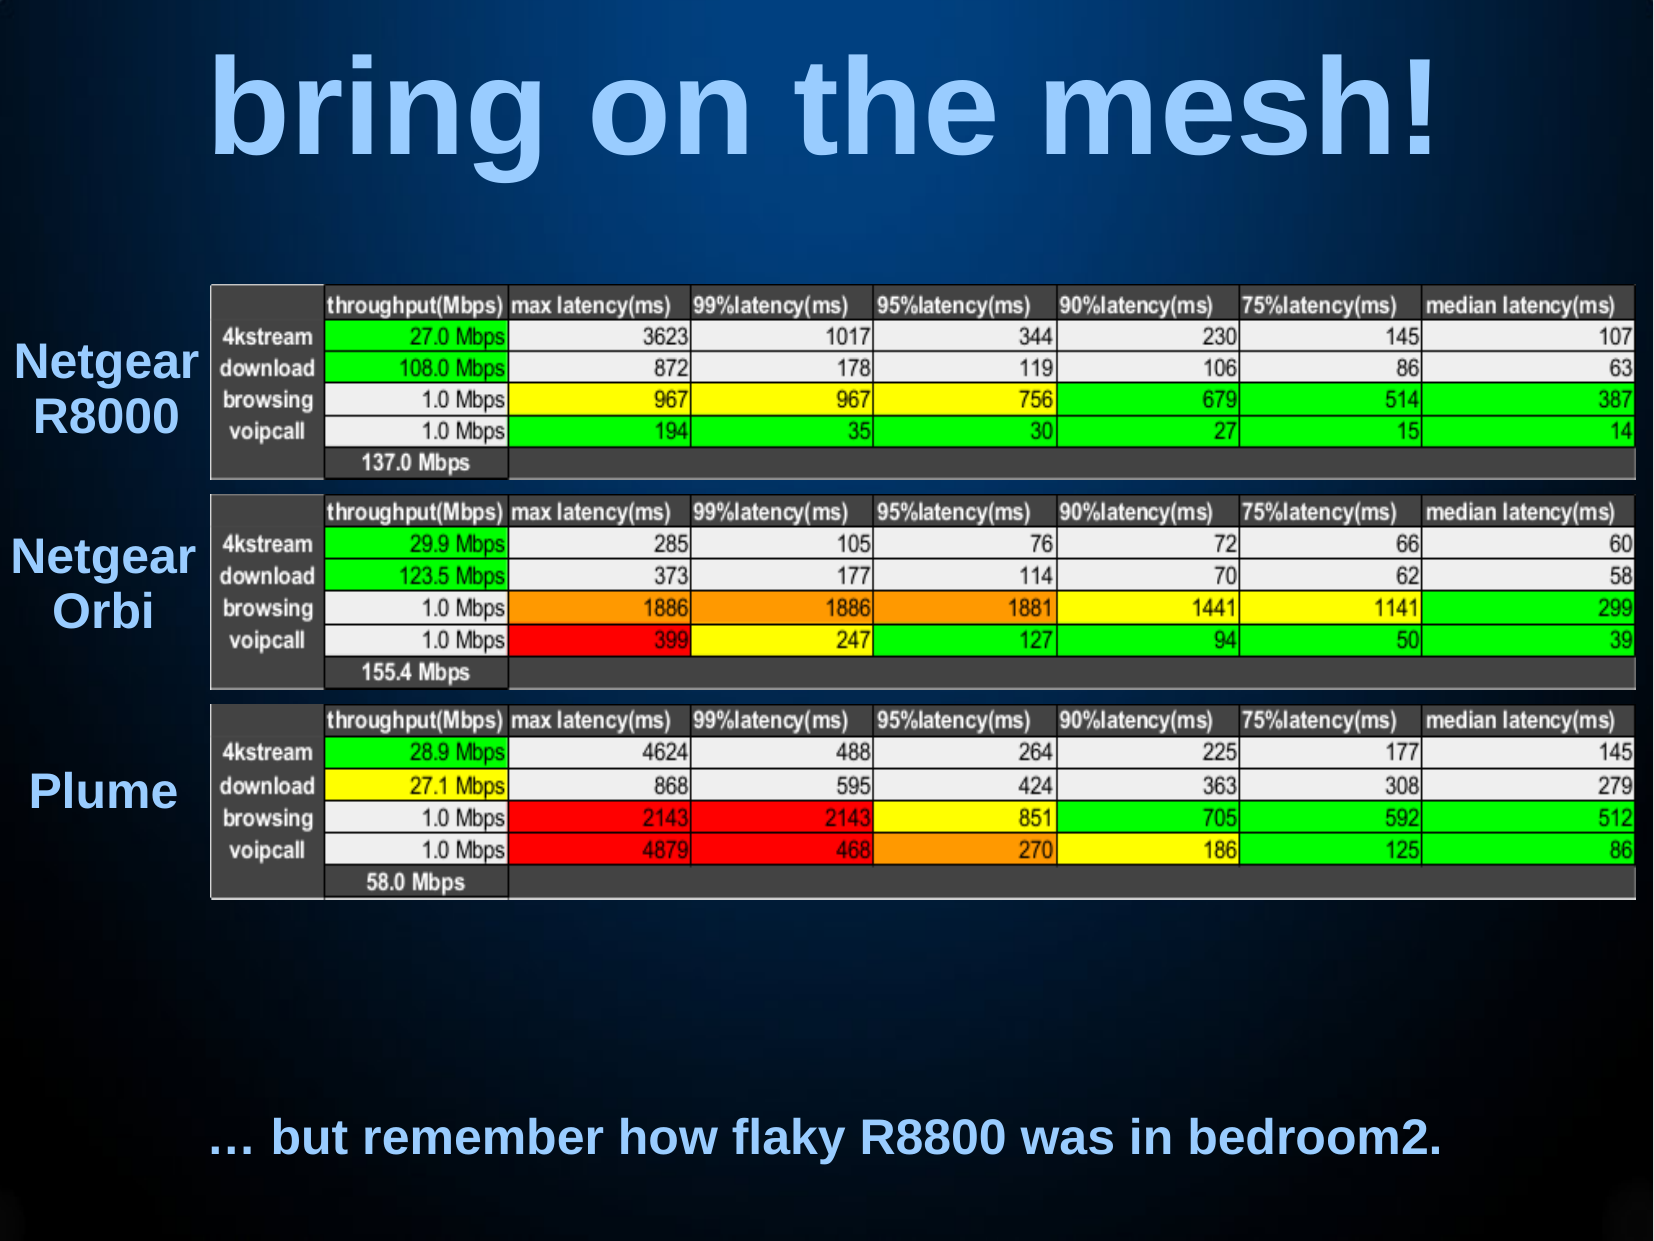

# bring on the mesh!
Netgear
R8000
Netgear
Orbi
Plume
… but remember how flaky R8800 was in bedroom2.